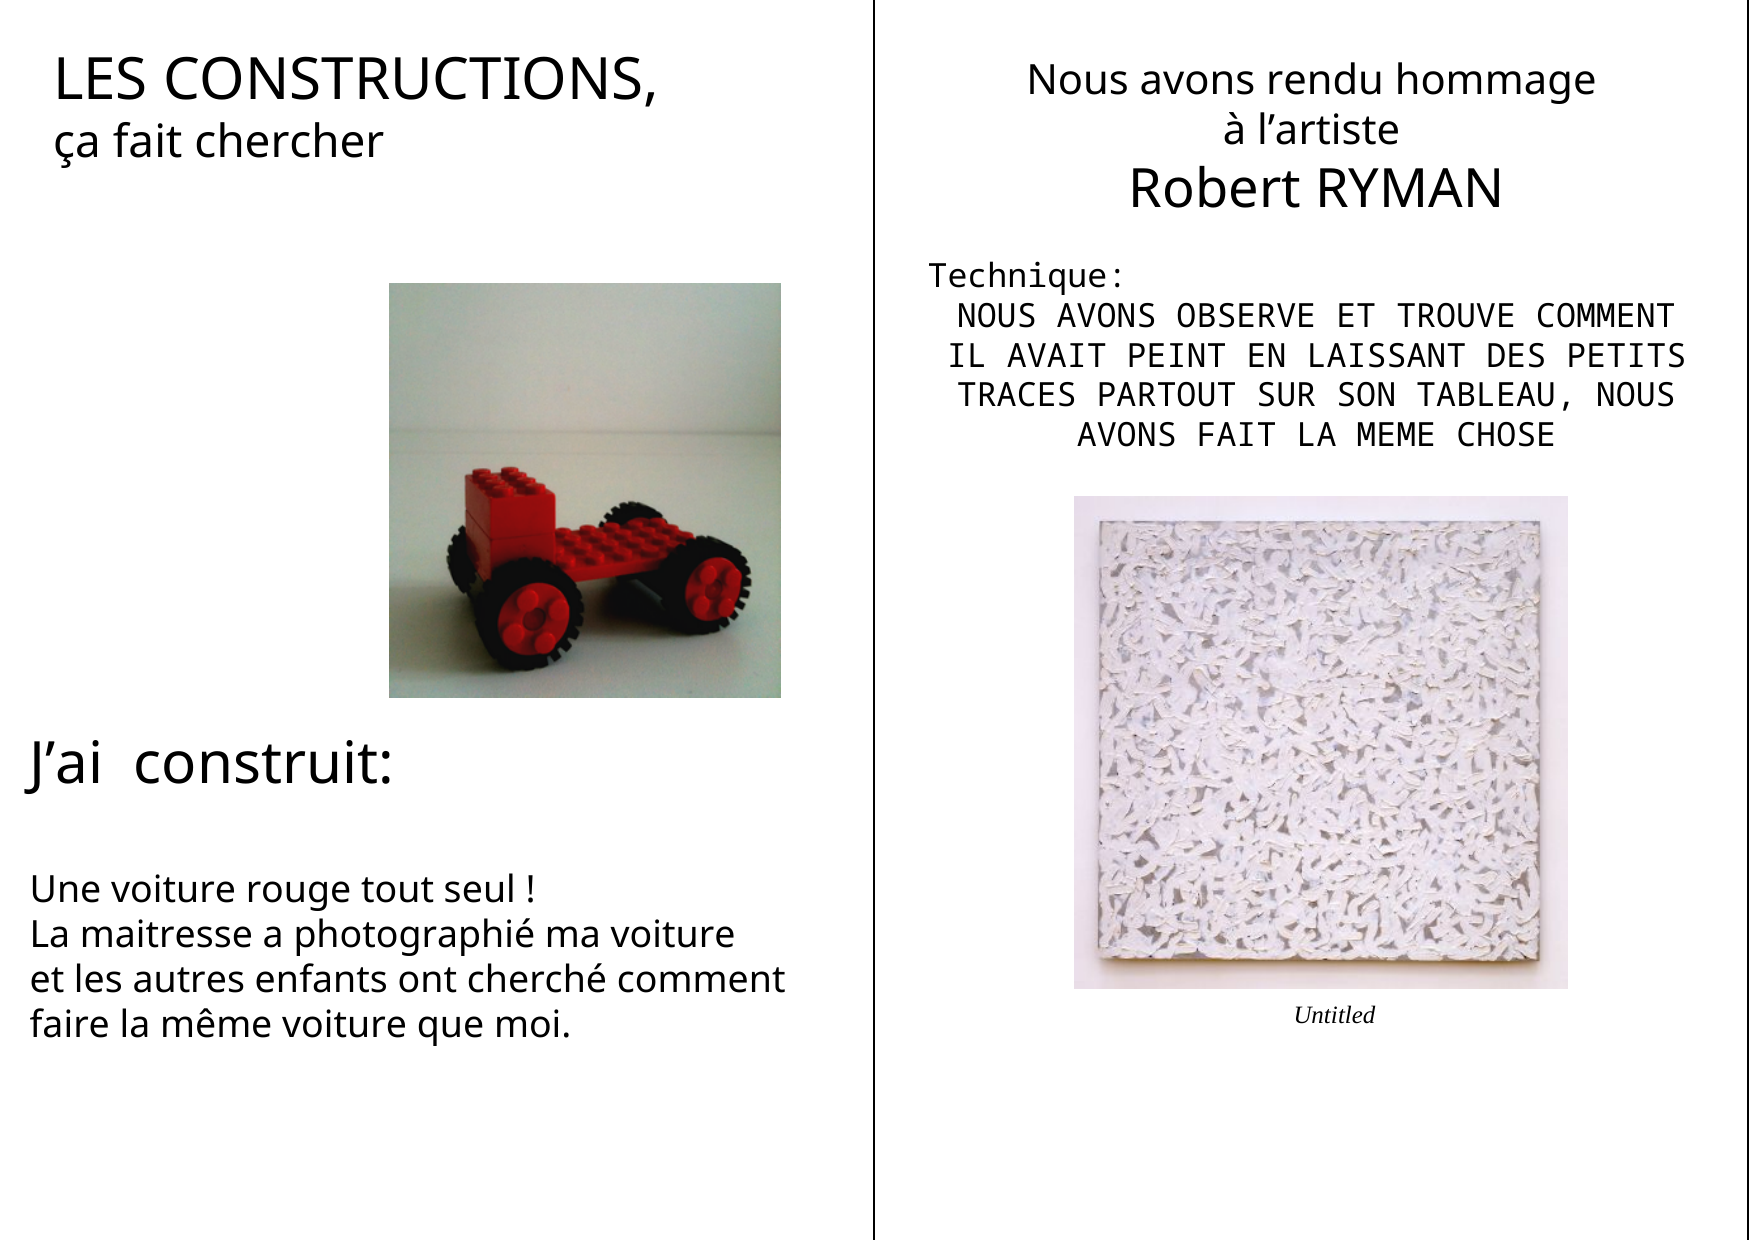

LES CONSTRUCTIONS,
ça fait chercher
Nous avons rendu hommage
à l’artiste
Robert RYMAN
Technique:
NOUS AVONS OBSERVE ET TROUVE COMMENT IL AVAIT PEINT EN LAISSANT DES PETITS TRACES PARTOUT SUR SON TABLEAU, NOUS AVONS FAIT LA MEME CHOSE
J’ai construit:
Une voiture rouge tout seul !
La maitresse a photographié ma voiture
et les autres enfants ont cherché comment faire la même voiture que moi.
Untitled